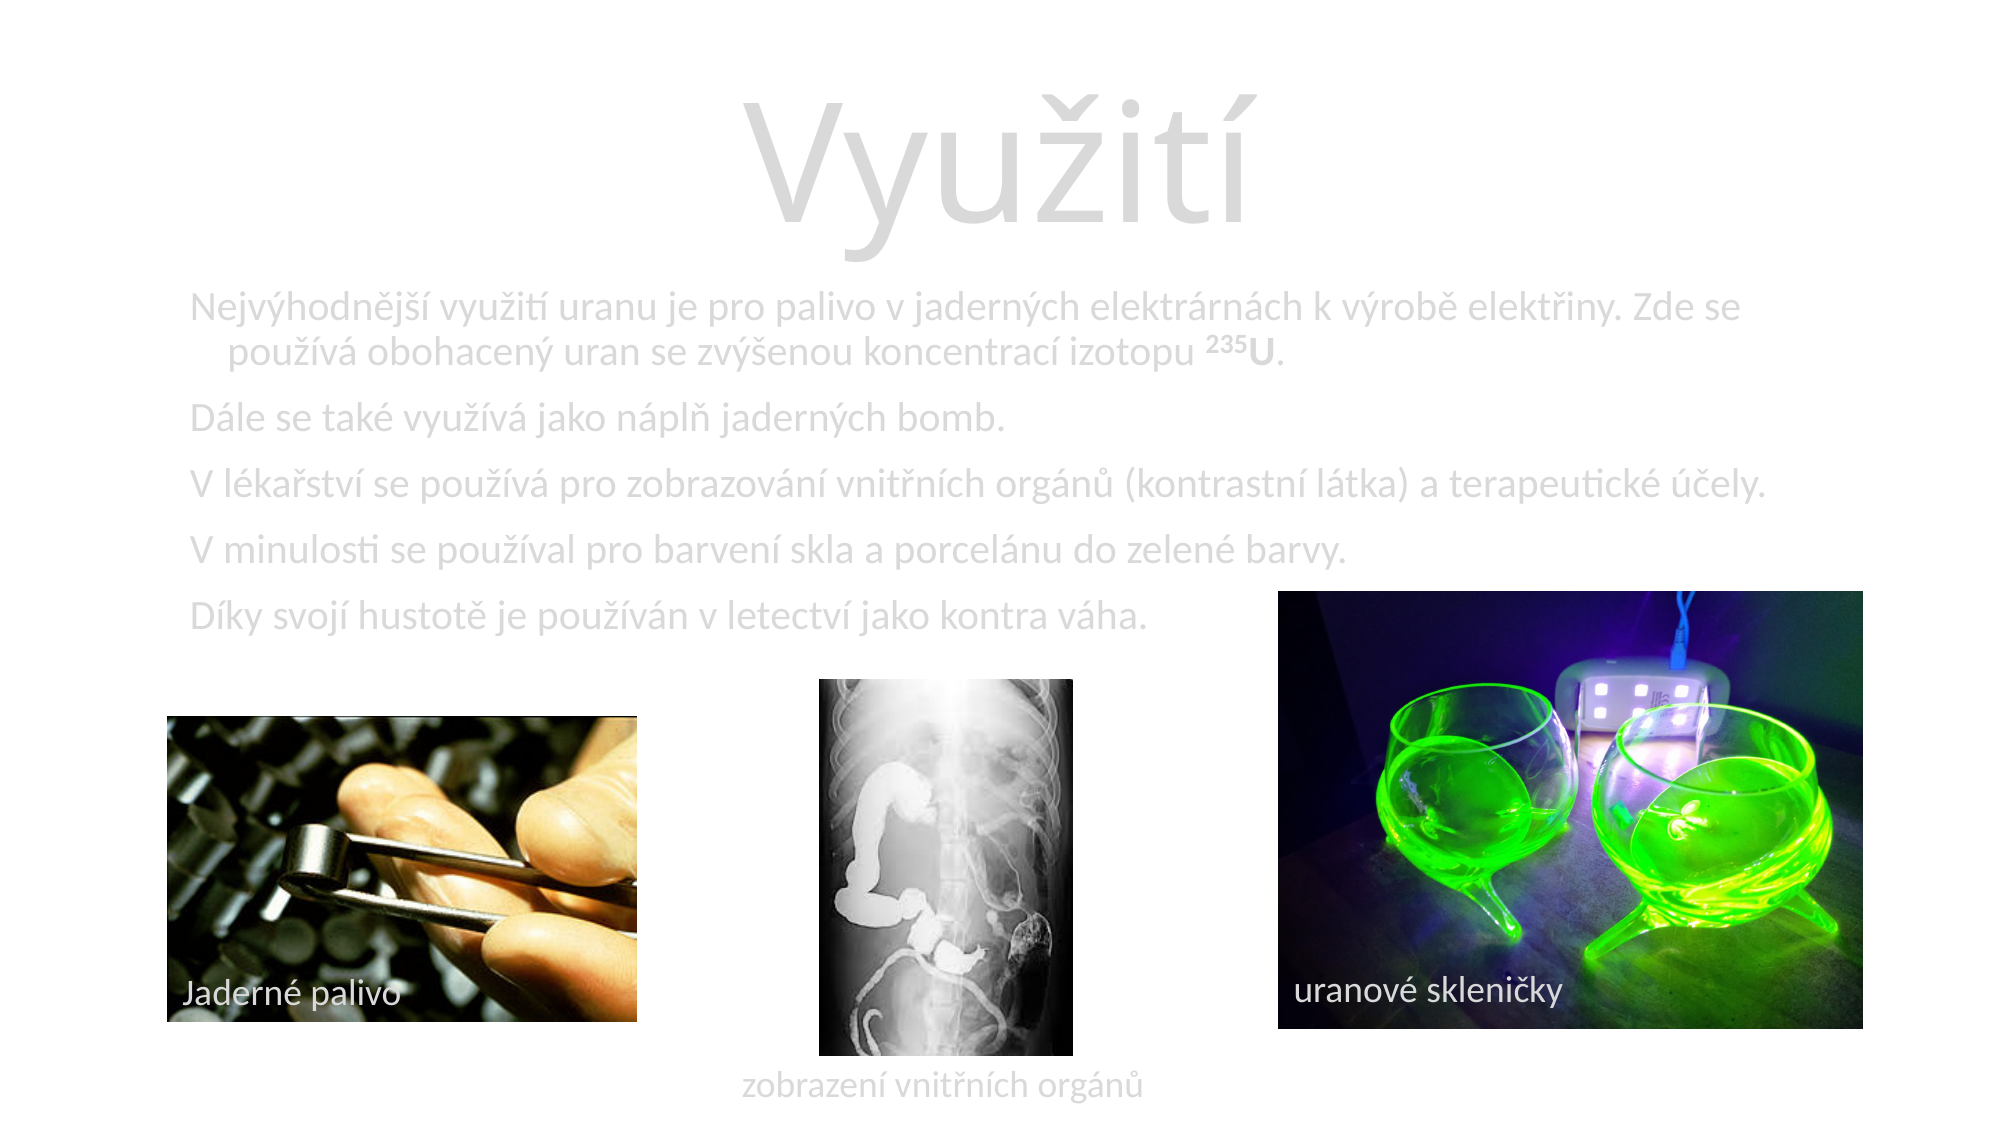

# Využití
Nejvýhodnější využití uranu je pro palivo v jaderných elektrárnách k výrobě elektřiny. Zde se používá obohacený uran se zvýšenou koncentrací izotopu 235U.
Dále se také využívá jako náplň jaderných bomb.
V lékařství se používá pro zobrazování vnitřních orgánů (kontrastní látka) a terapeutické účely.
V minulosti se používal pro barvení skla a porcelánu do zelené barvy.
Díky svojí hustotě je používán v letectví jako kontra váha.
uranové skleničky
Jaderné palivo
zobrazení vnitřních orgánů